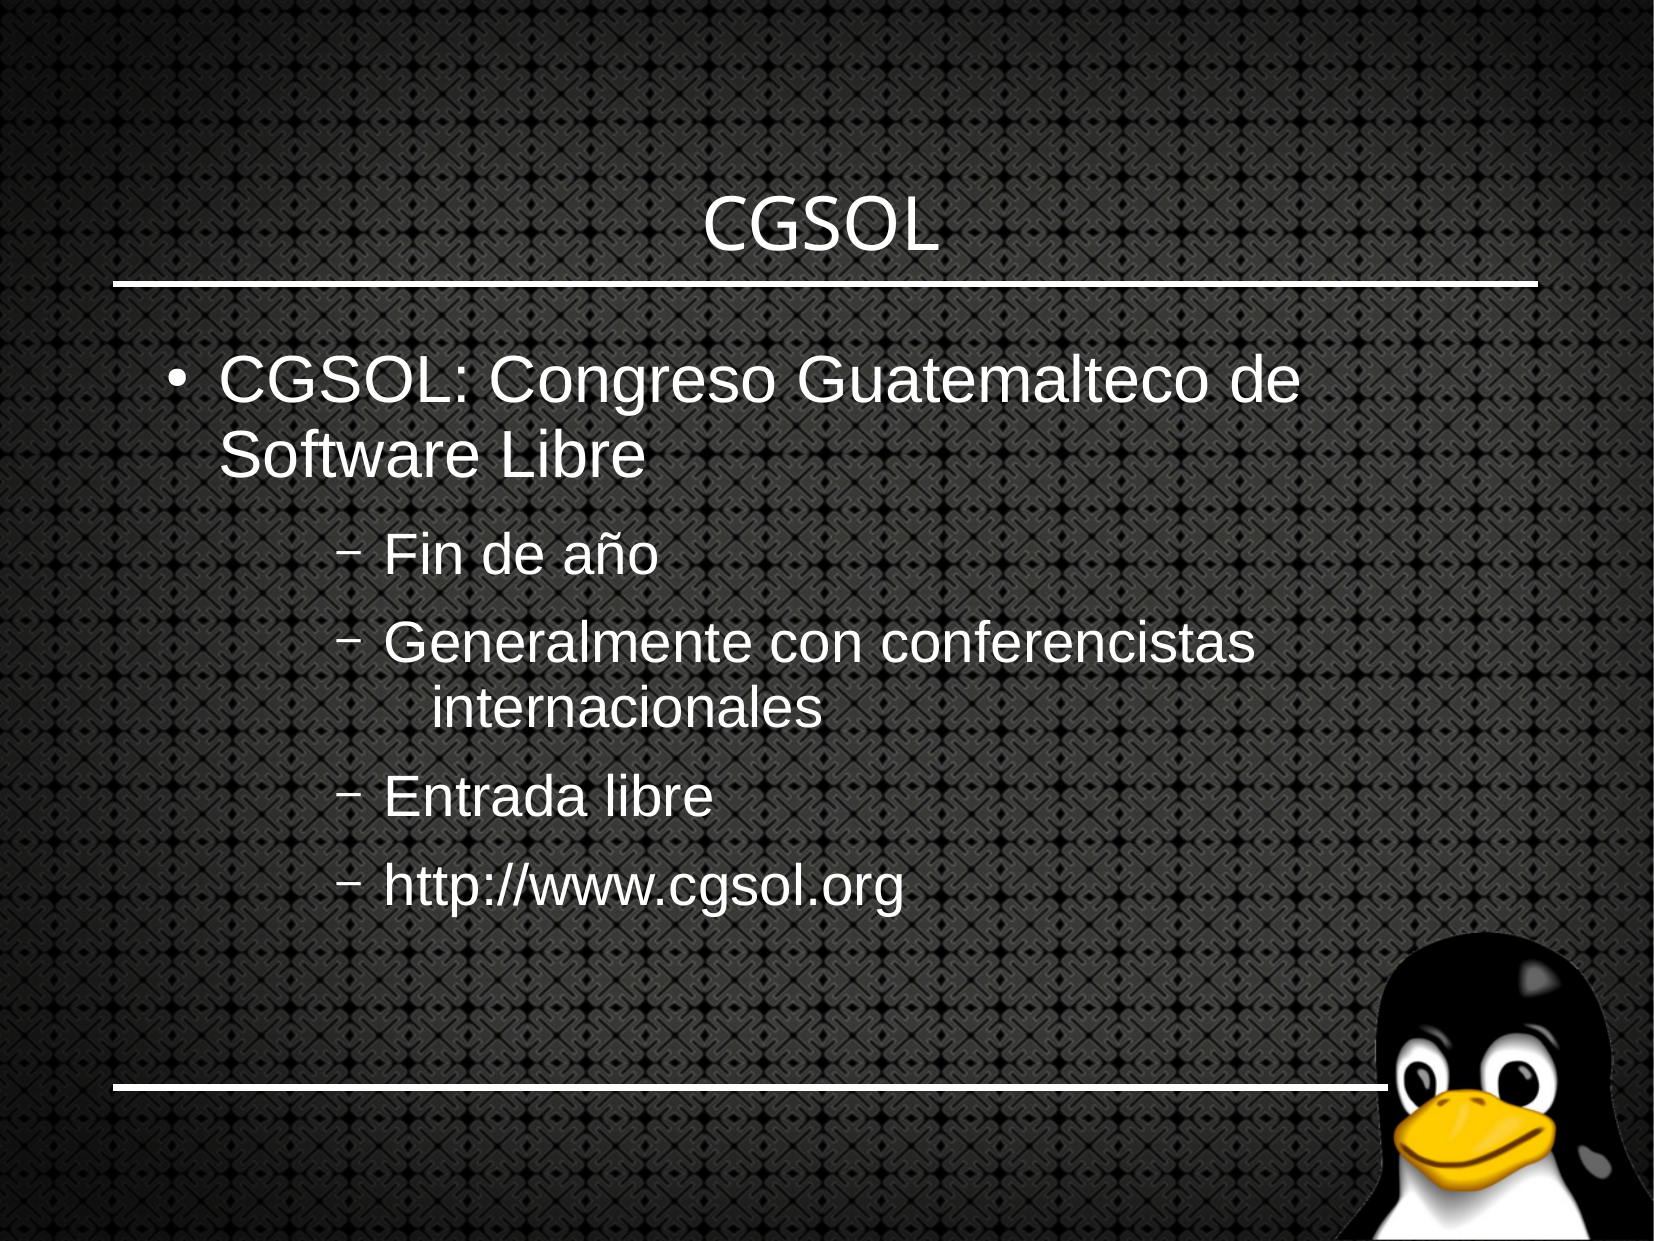

# CGSOL
CGSOL: Congreso Guatemalteco de Software Libre
Fin de año
Generalmente con conferencistas internacionales
Entrada libre
http://www.cgsol.org